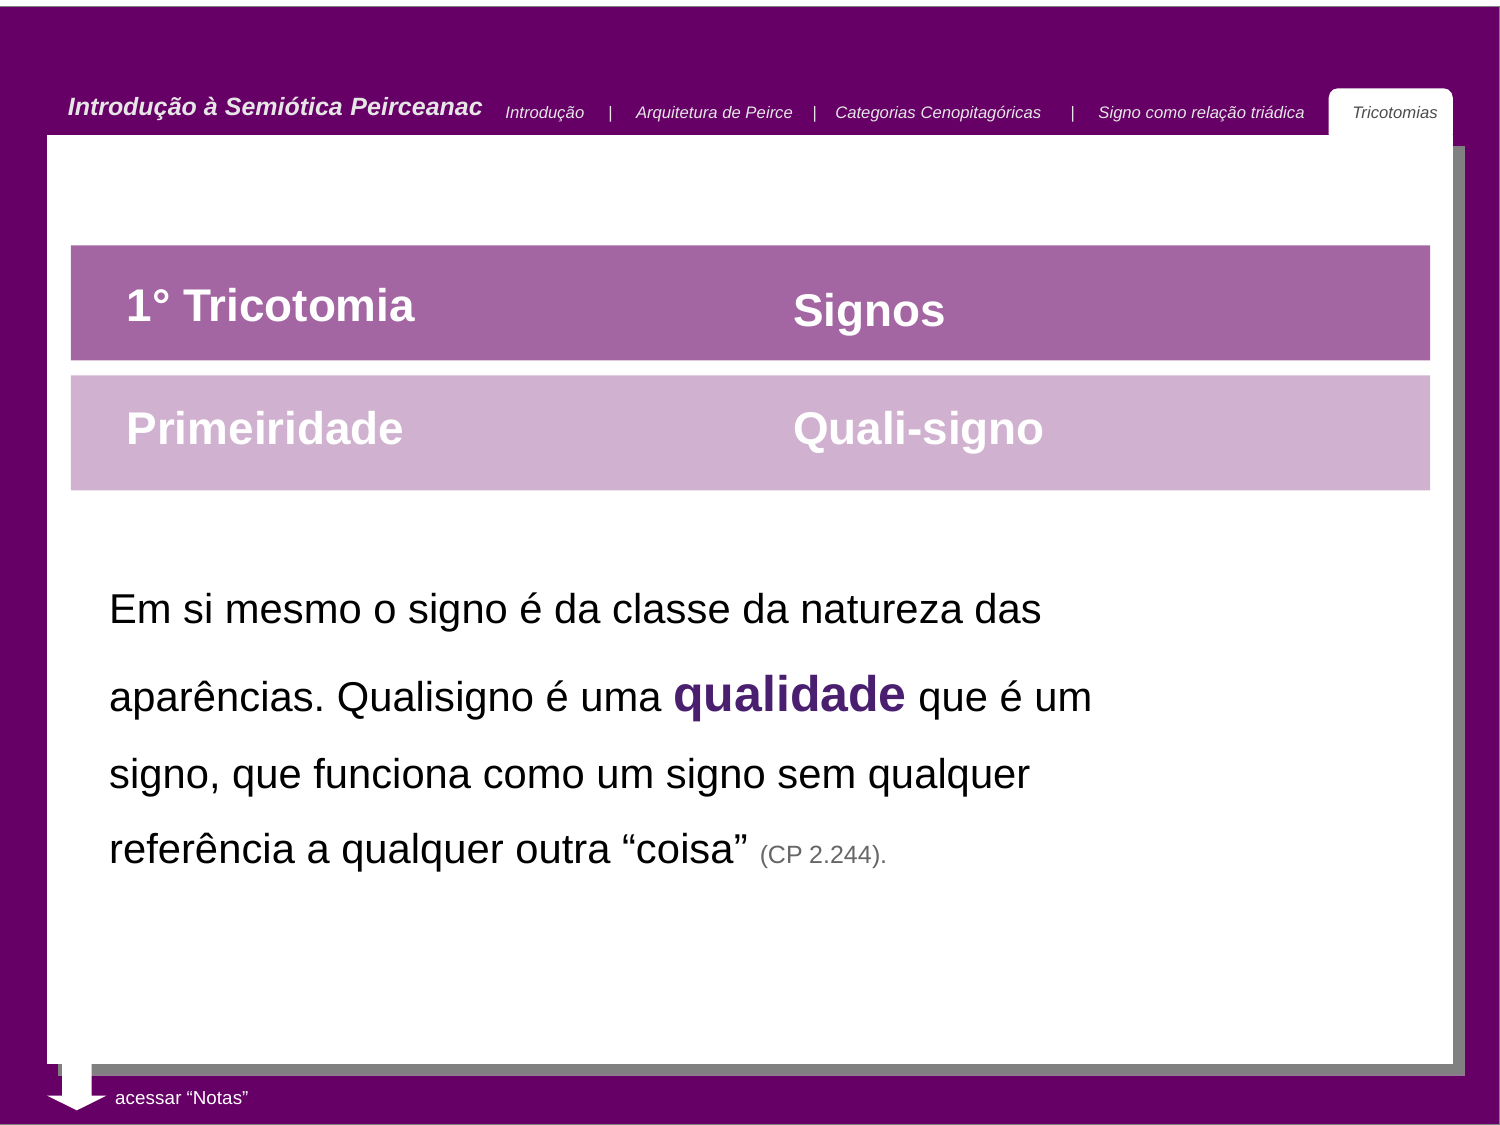

1° Tricotomia
Signos
Quali-signo
Primeiridade
Em si mesmo o signo é da classe da natureza das aparências. Qualisigno é uma qualidade que é um signo, que funciona como um signo sem qualquer referência a qualquer outra “coisa” (CP 2.244).
acessar “Notas”